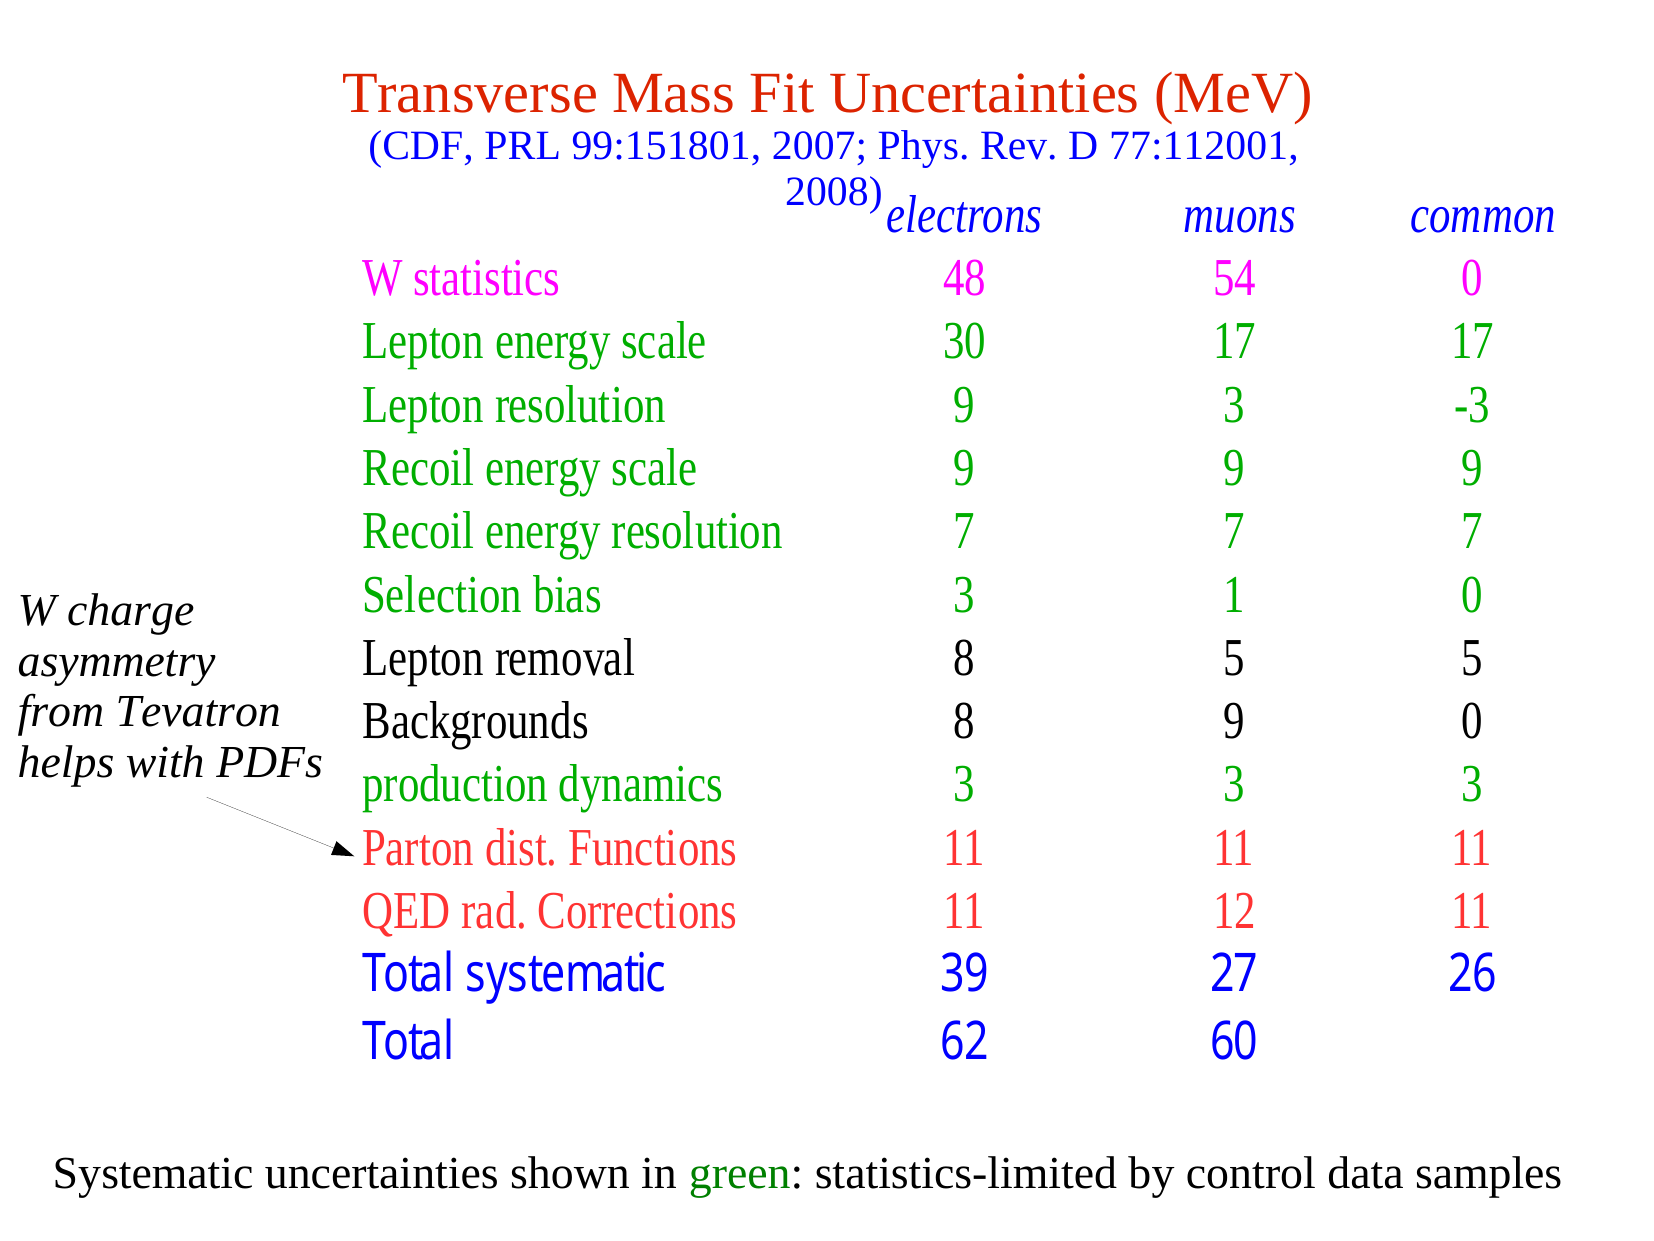

# Transverse Mass Fit Uncertainties (MeV)
(CDF, PRL 99:151801, 2007; Phys. Rev. D 77:112001, 2008)
W charge
asymmetry
from Tevatron
helps with PDFs
Systematic uncertainties shown in green: statistics-limited by control data samples